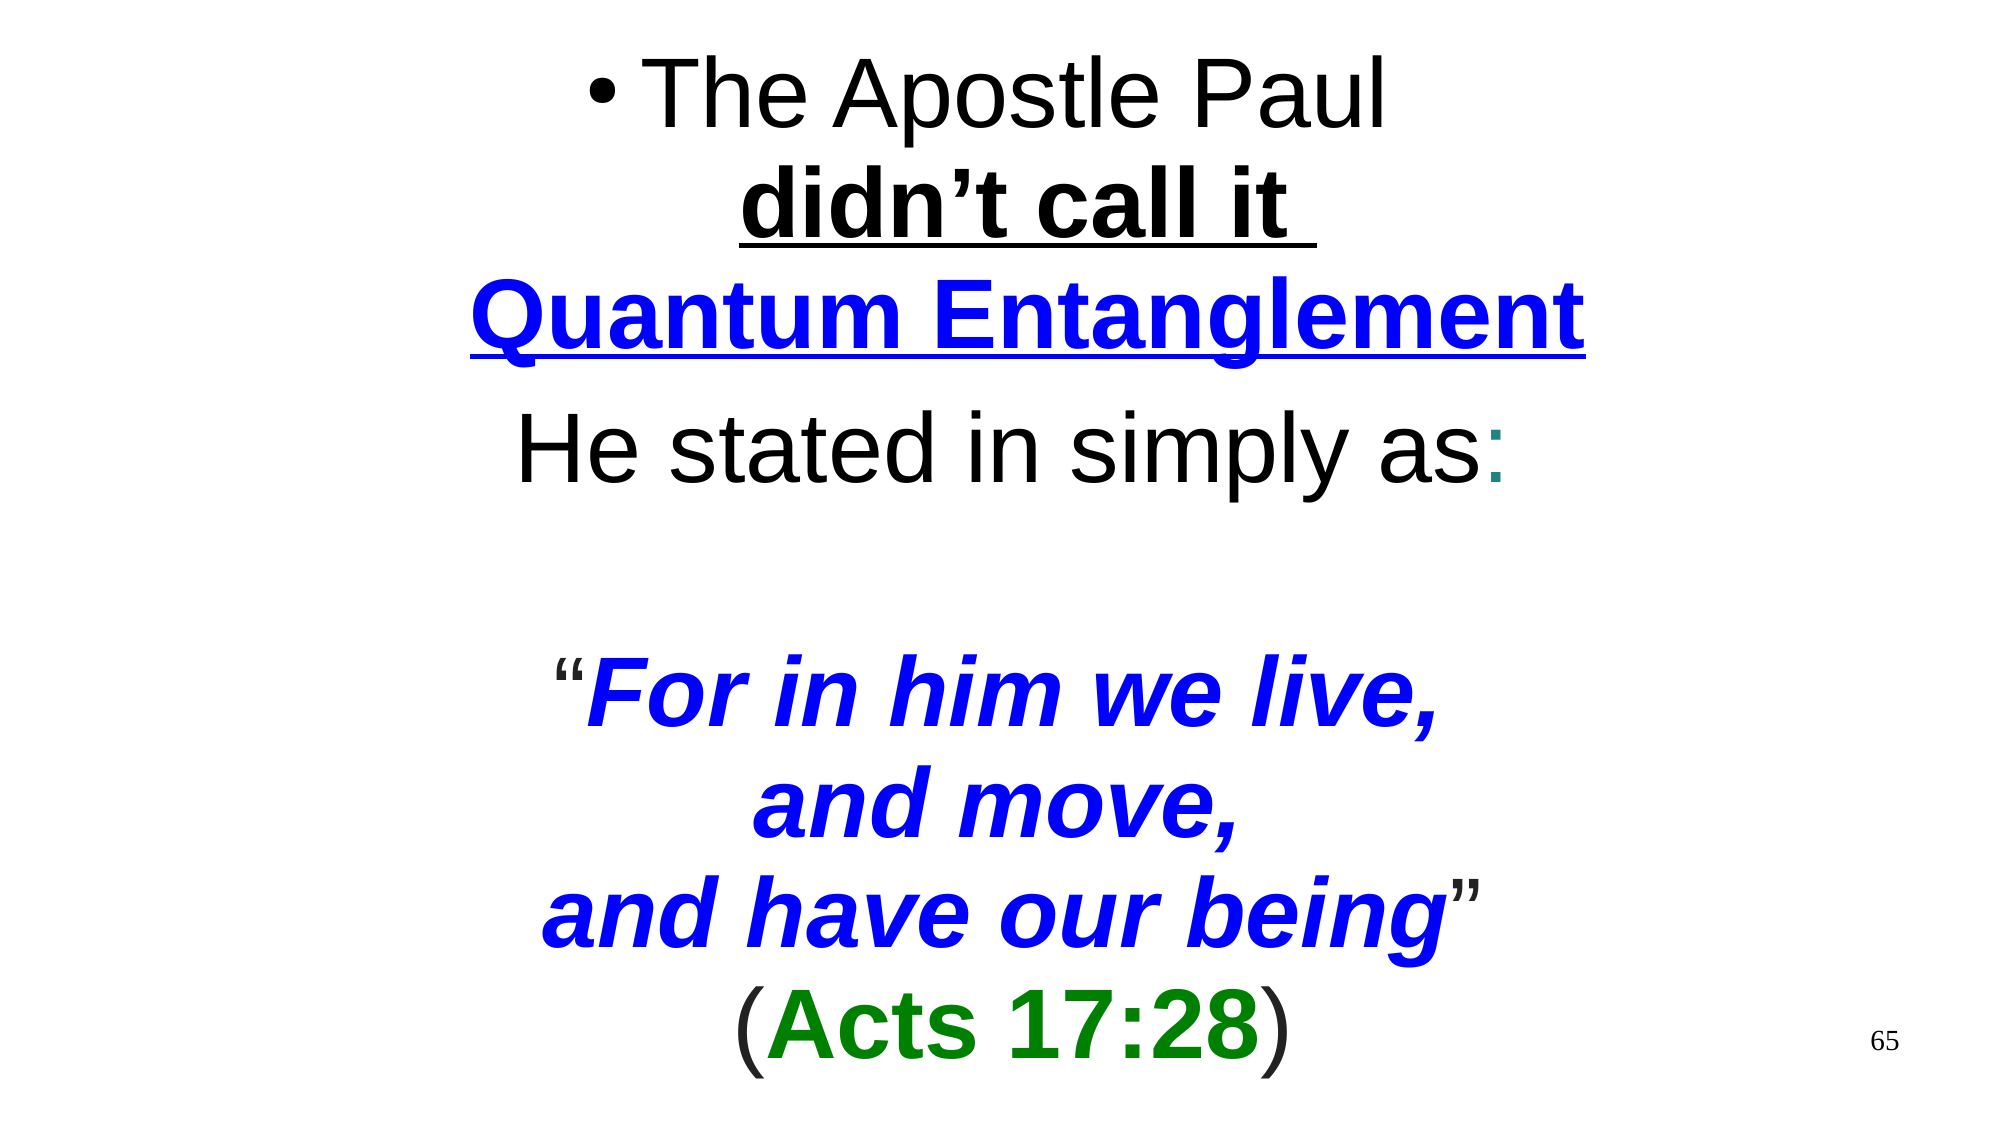

# The Apostle Paul didn’t call it Quantum Entanglement
He stated in simply as:
“For in him we live,
and move,
and have our being”
(Acts 17:28)
65